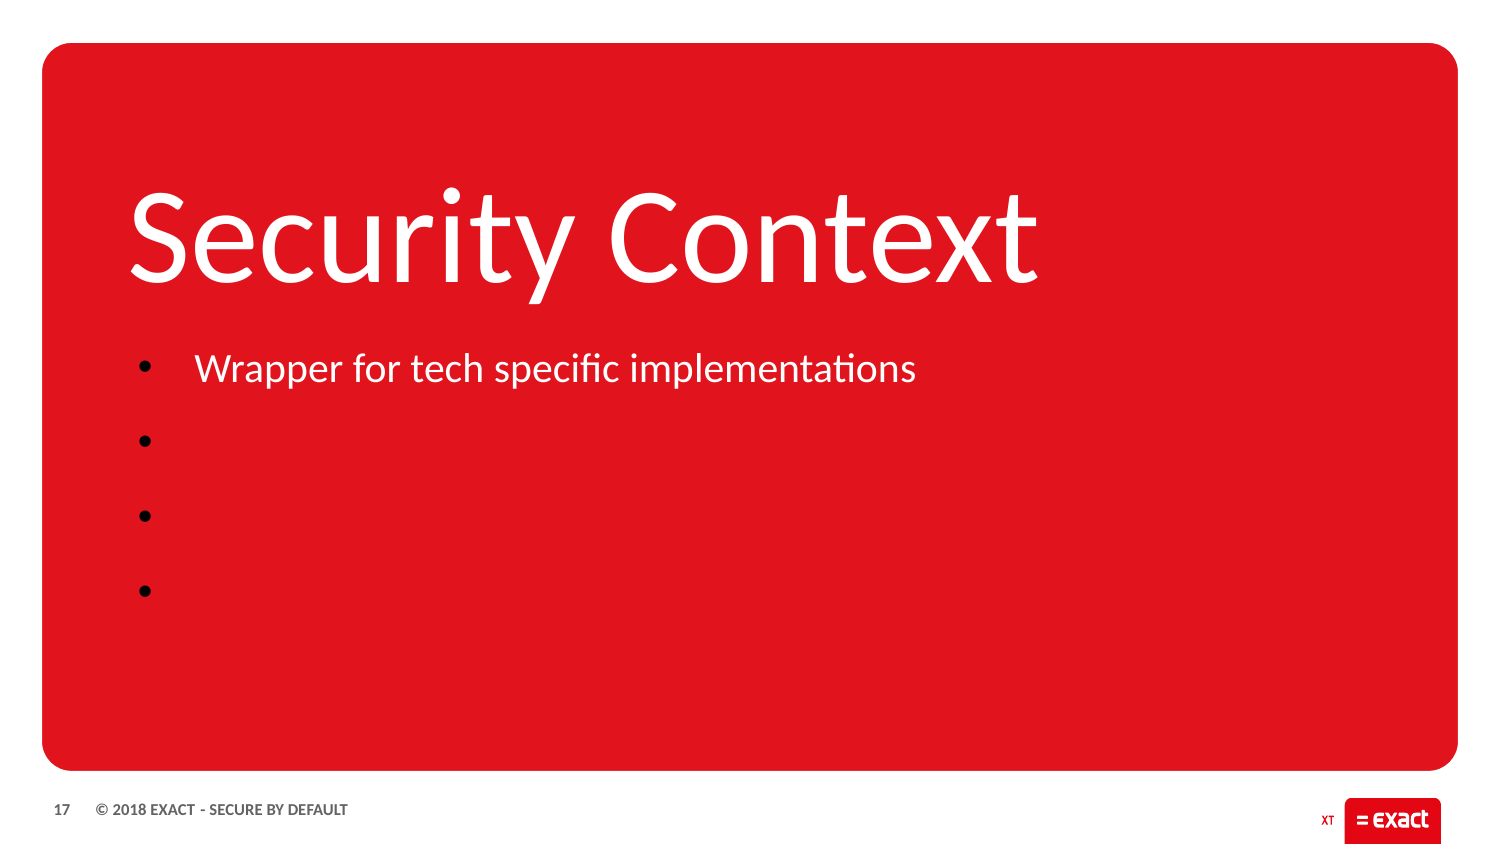

# Security Context
Wrapper for tech specific implementations
- Secure by default